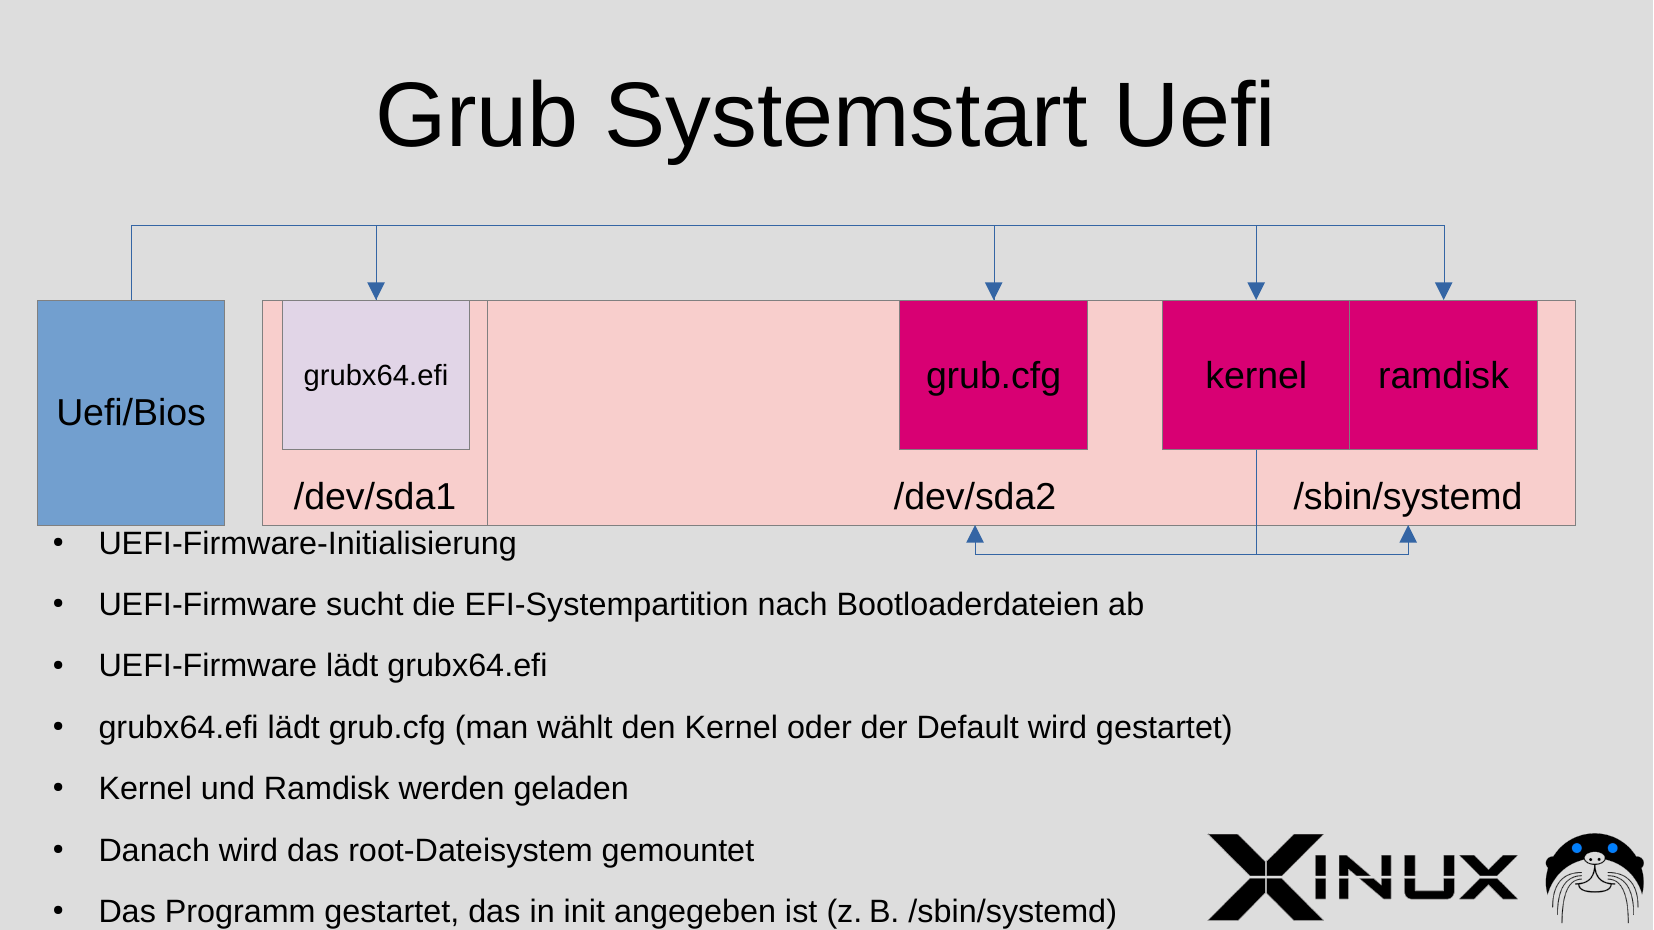

# Grub Systemstart Uefi
Uefi/Bios
/dev/sda1
grubx64.efi
/dev/sda2
grub.cfg
kernel
ramdisk
/sbin/systemd
UEFI-Firmware-Initialisierung
UEFI-Firmware sucht die EFI-Systempartition nach Bootloaderdateien ab
UEFI-Firmware lädt grubx64.efi
grubx64.efi lädt grub.cfg (man wählt den Kernel oder der Default wird gestartet)
Kernel und Ramdisk werden geladen
Danach wird das root-Dateisystem gemountet
Das Programm gestartet, das in init angegeben ist (z. B. /sbin/systemd)